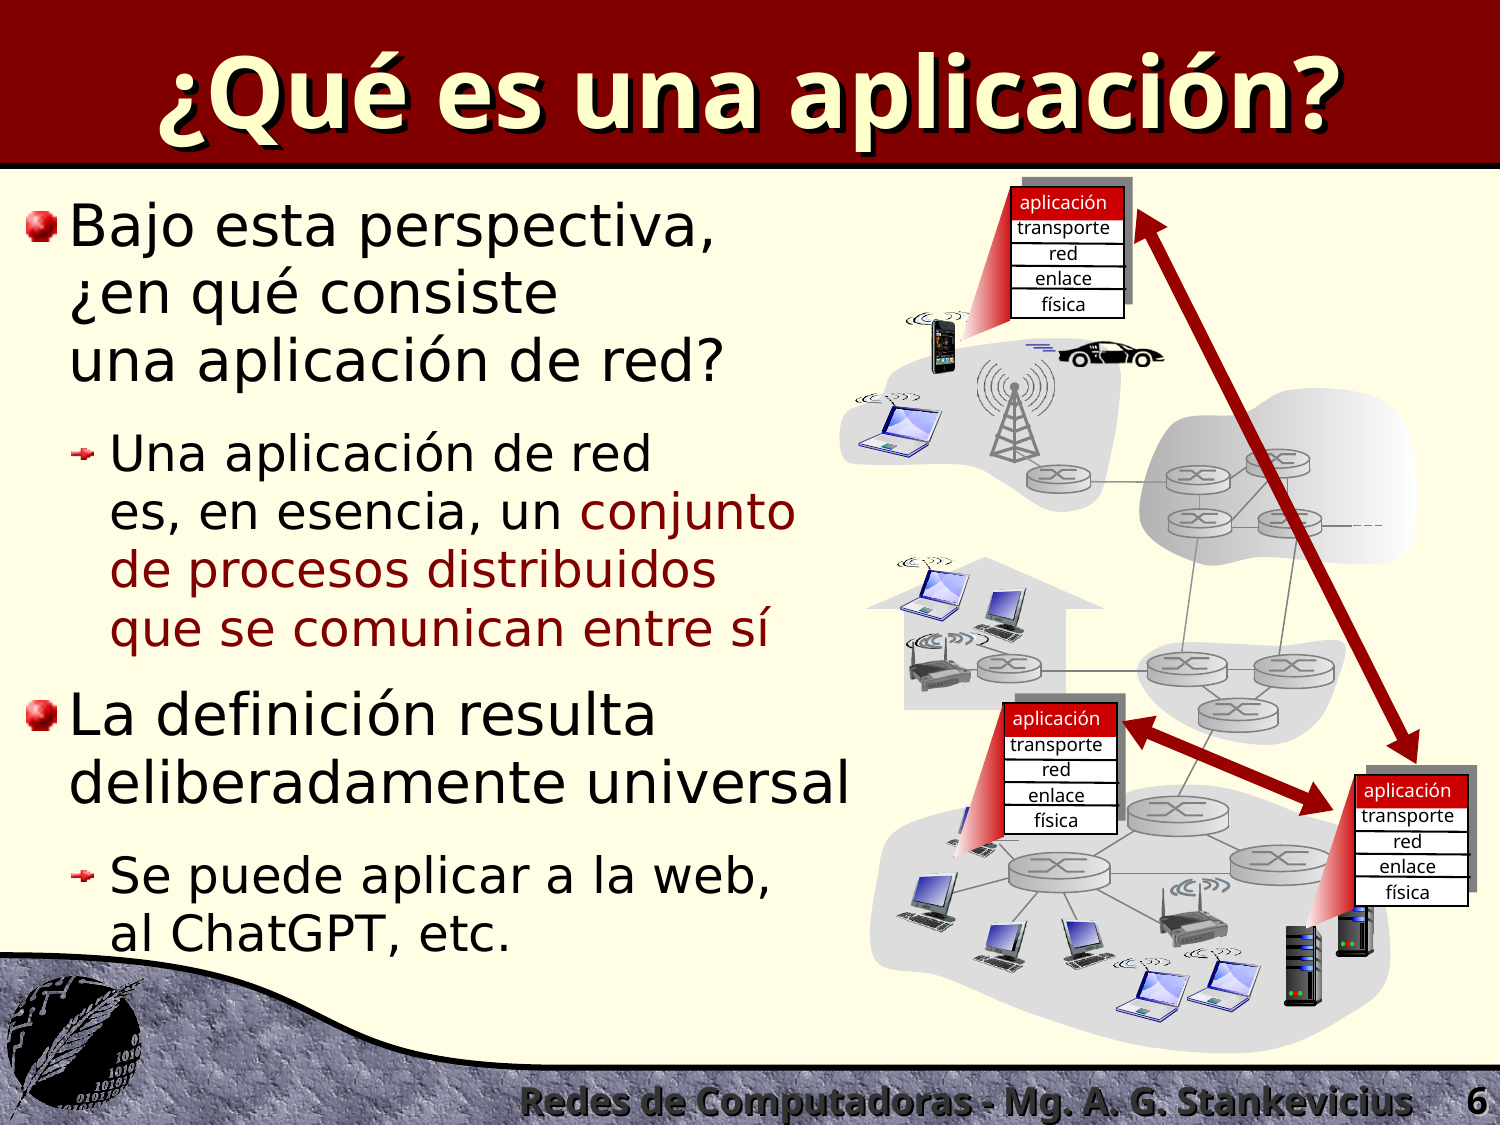

# ¿Qué es una aplicación?
aplicación
transporte
red
enlace
física
Bajo esta perspectiva,
¿en qué consiste
una aplicación de red?
Una aplicación de red
es, en esencia, un conjunto
de procesos distribuidos
que se comunican entre sí
La definición resulta
deliberadamente universal
Se puede aplicar a la web,
al ChatGPT, etc.
aplicación
transporte
red
enlace
física
aplicación
transporte
red
enlace
física
6